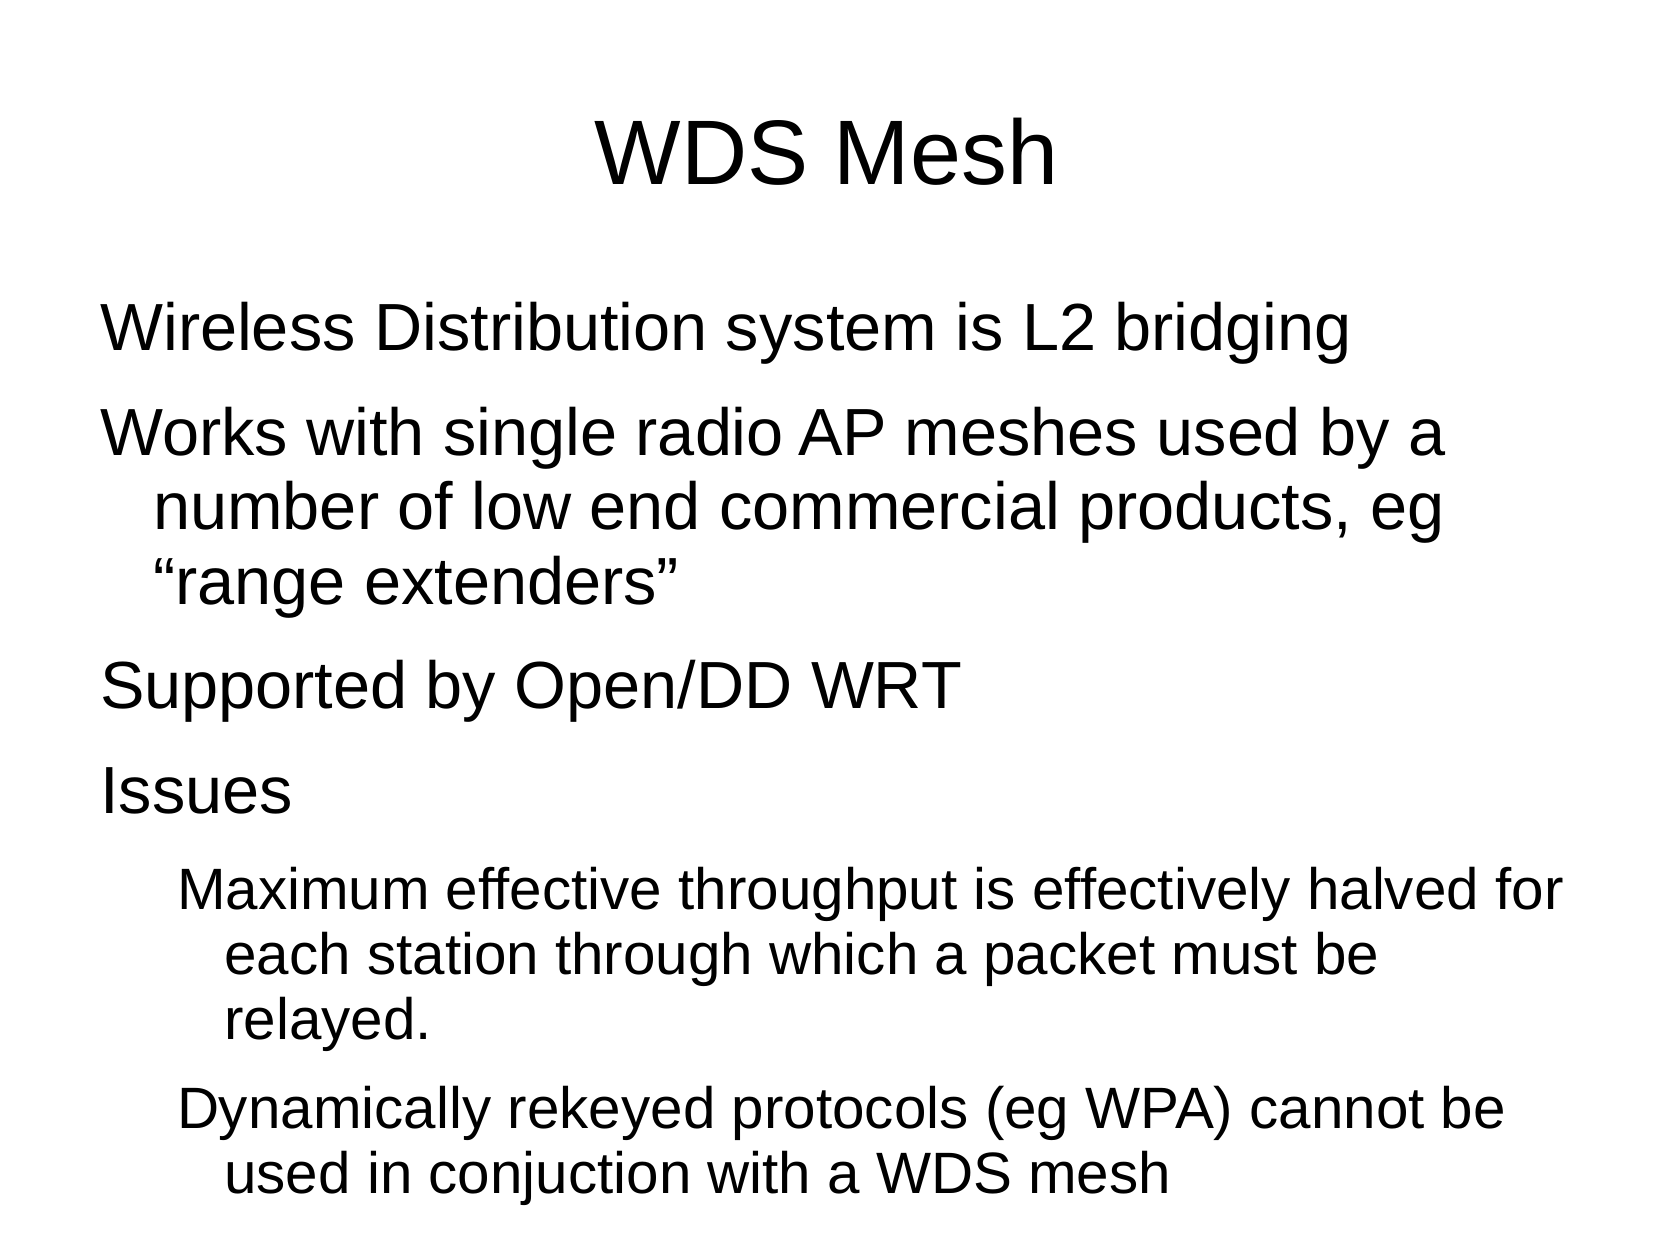

# WDS Mesh
Wireless Distribution system is L2 bridging
Works with single radio AP meshes used by a number of low end commercial products, eg “range extenders”
Supported by Open/DD WRT
Issues
Maximum effective throughput is effectively halved for each station through which a packet must be relayed.
Dynamically rekeyed protocols (eg WPA) cannot be used in conjuction with a WDS mesh